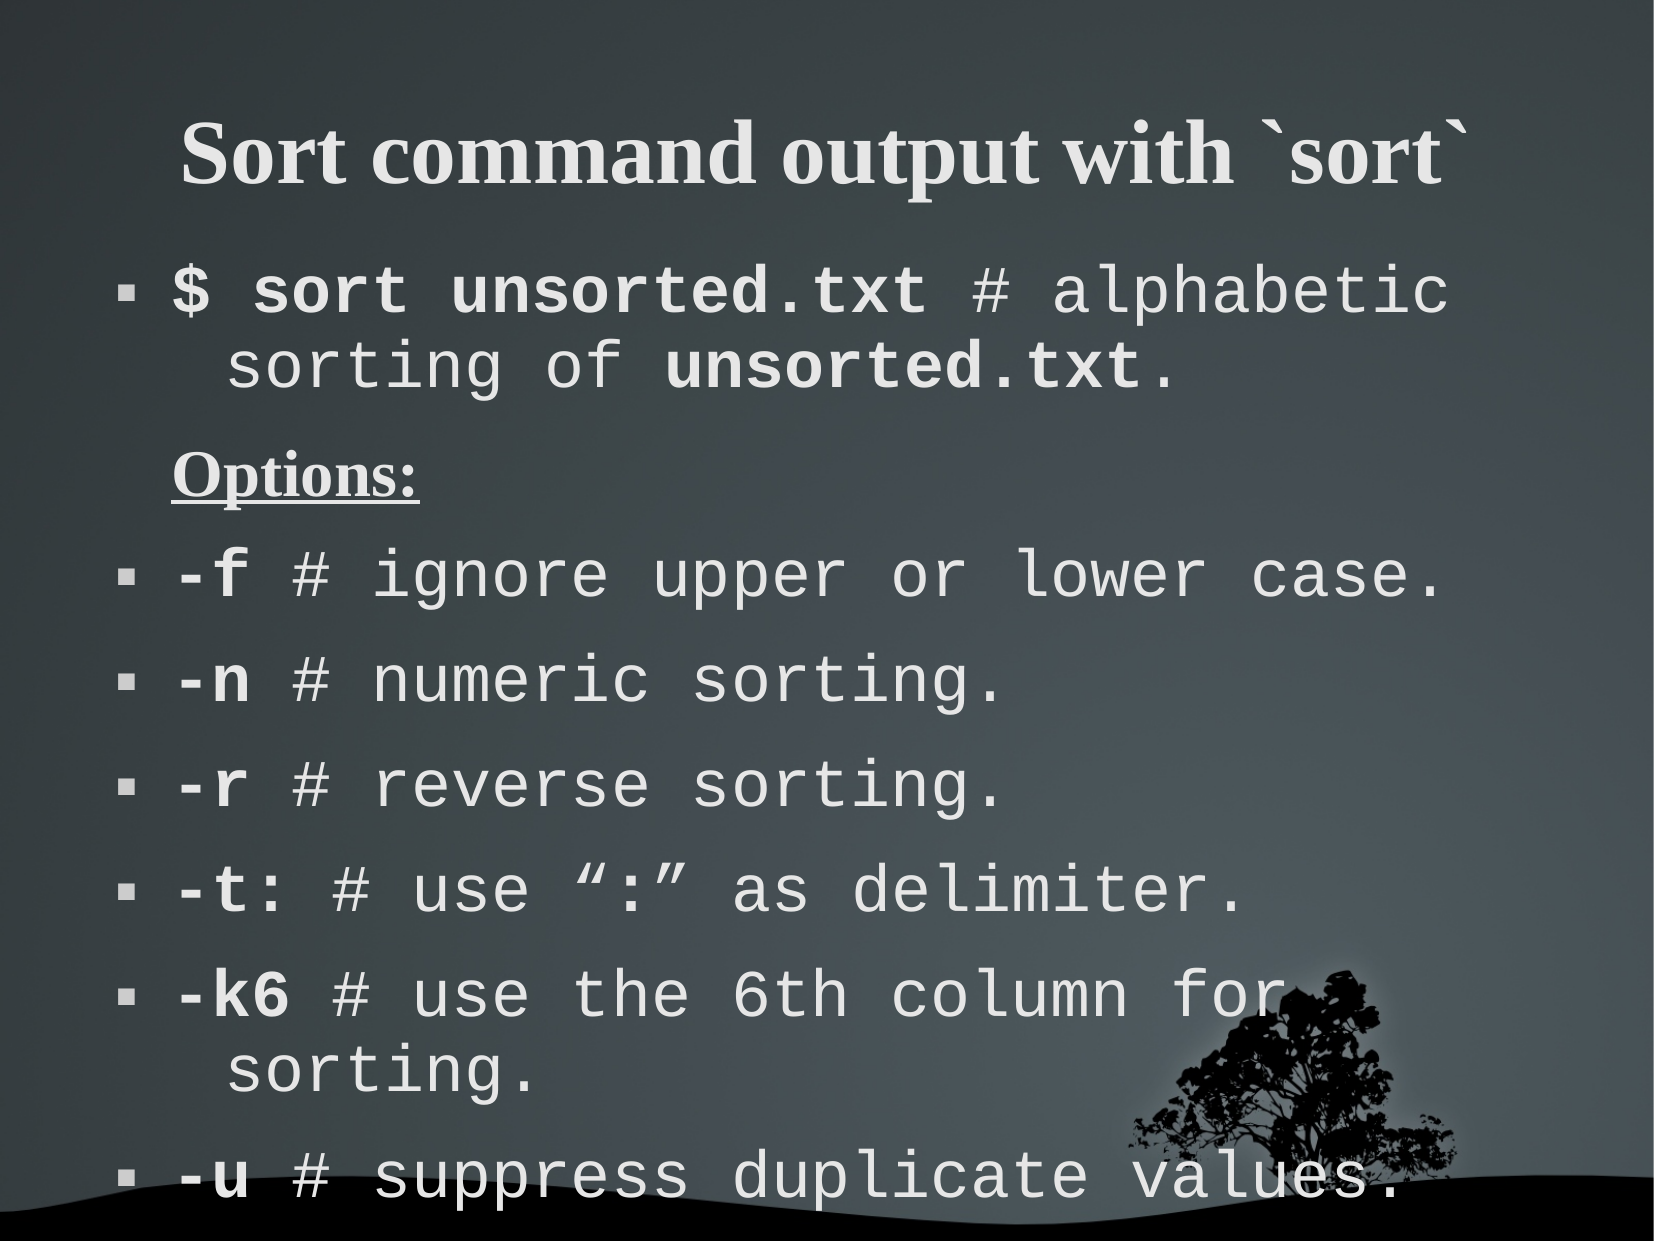

# Sort command output with `sort`
$ sort unsorted.txt # alphabetic sorting of unsorted.txt.
Options:
-f # ignore upper or lower case.
-n # numeric sorting.
-r # reverse sorting.
-t: # use “:” as delimiter.
-k6 # use the 6th column for sorting.
-u # suppress duplicate values.